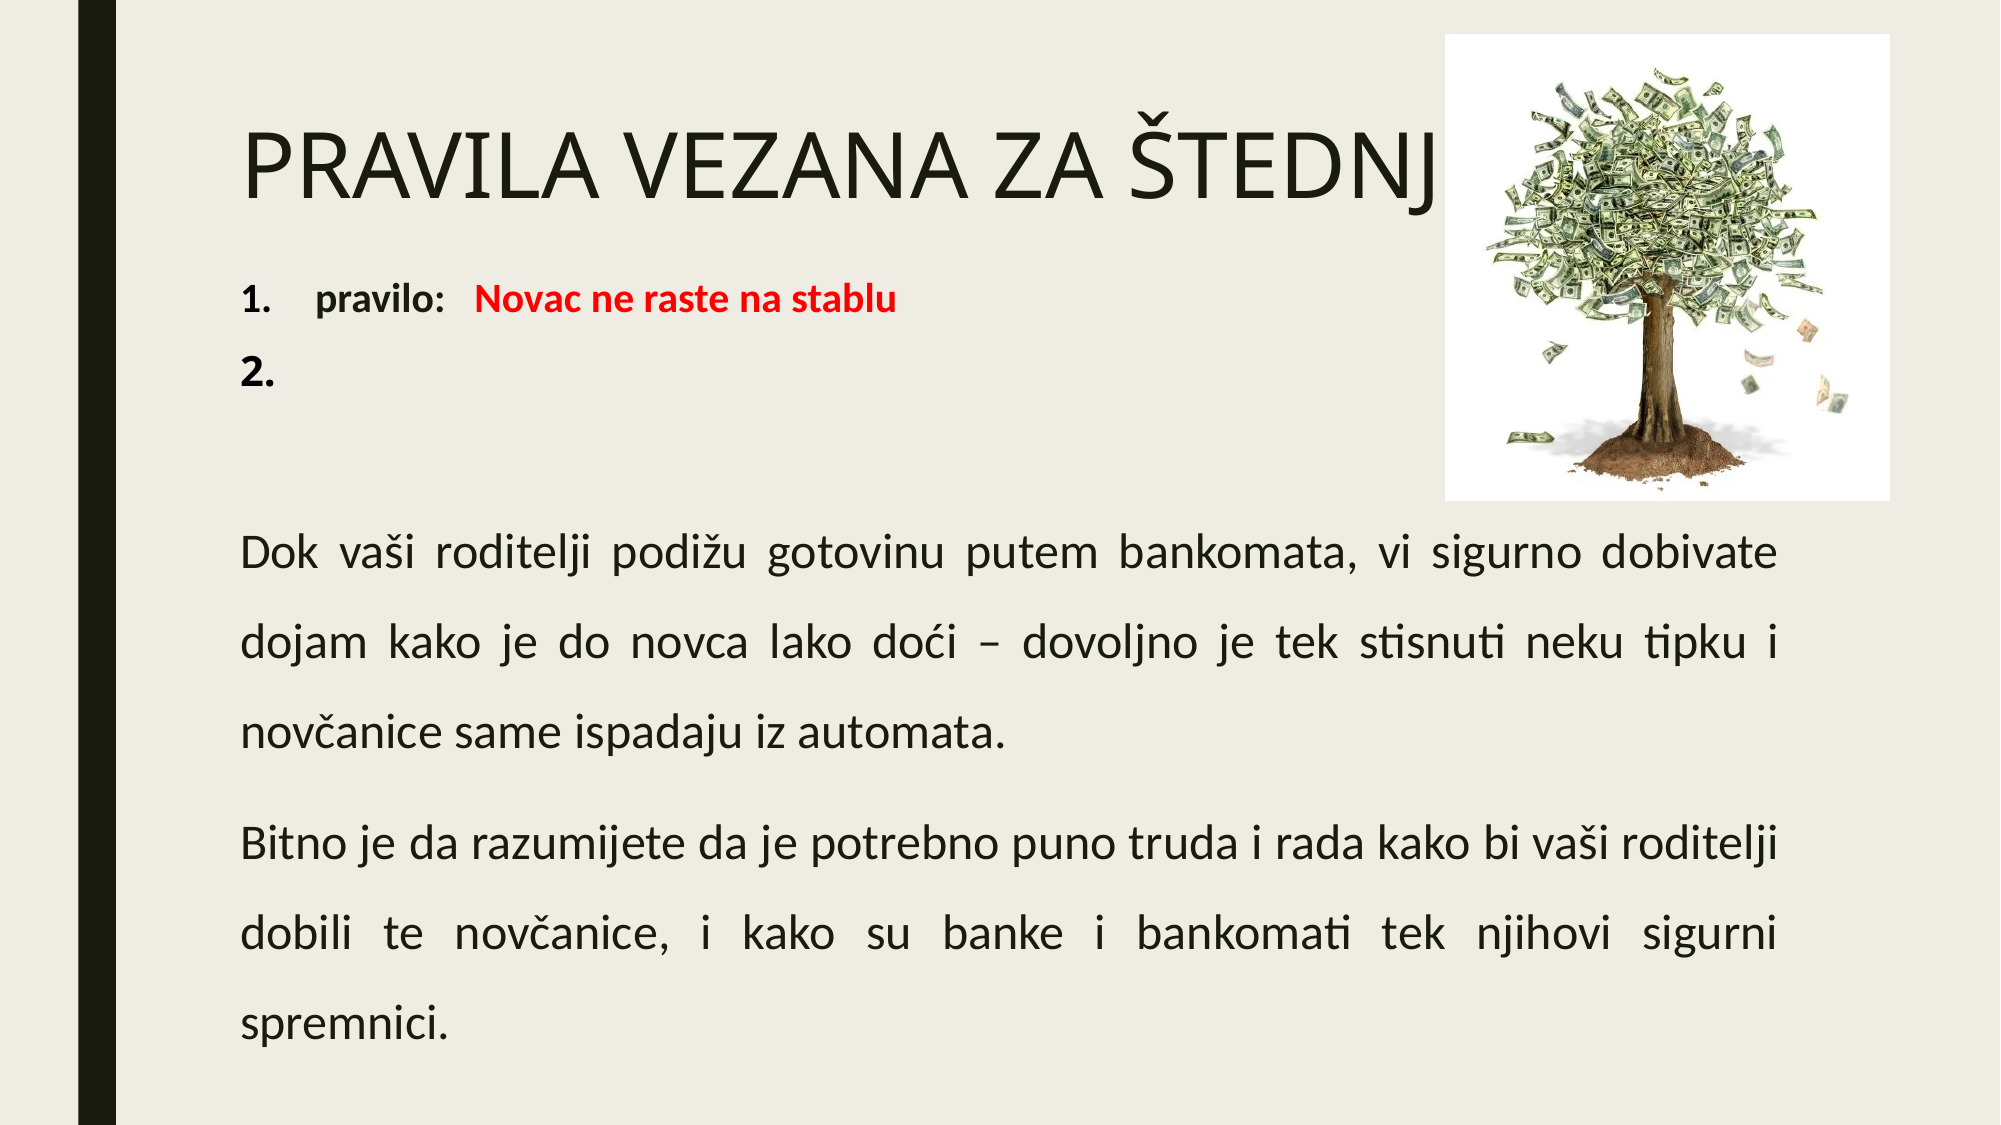

# PRAVILA VEZANA ZA ŠTEDNJU
pravilo: Novac ne raste na stablu
Dok vaši roditelji podižu gotovinu putem bankomata, vi sigurno dobivate dojam kako je do novca lako doći – dovoljno je tek stisnuti neku tipku i novčanice same ispadaju iz automata.
Bitno je da razumijete da je potrebno puno truda i rada kako bi vaši roditelji dobili te novčanice, i kako su banke i bankomati tek njihovi sigurni spremnici.